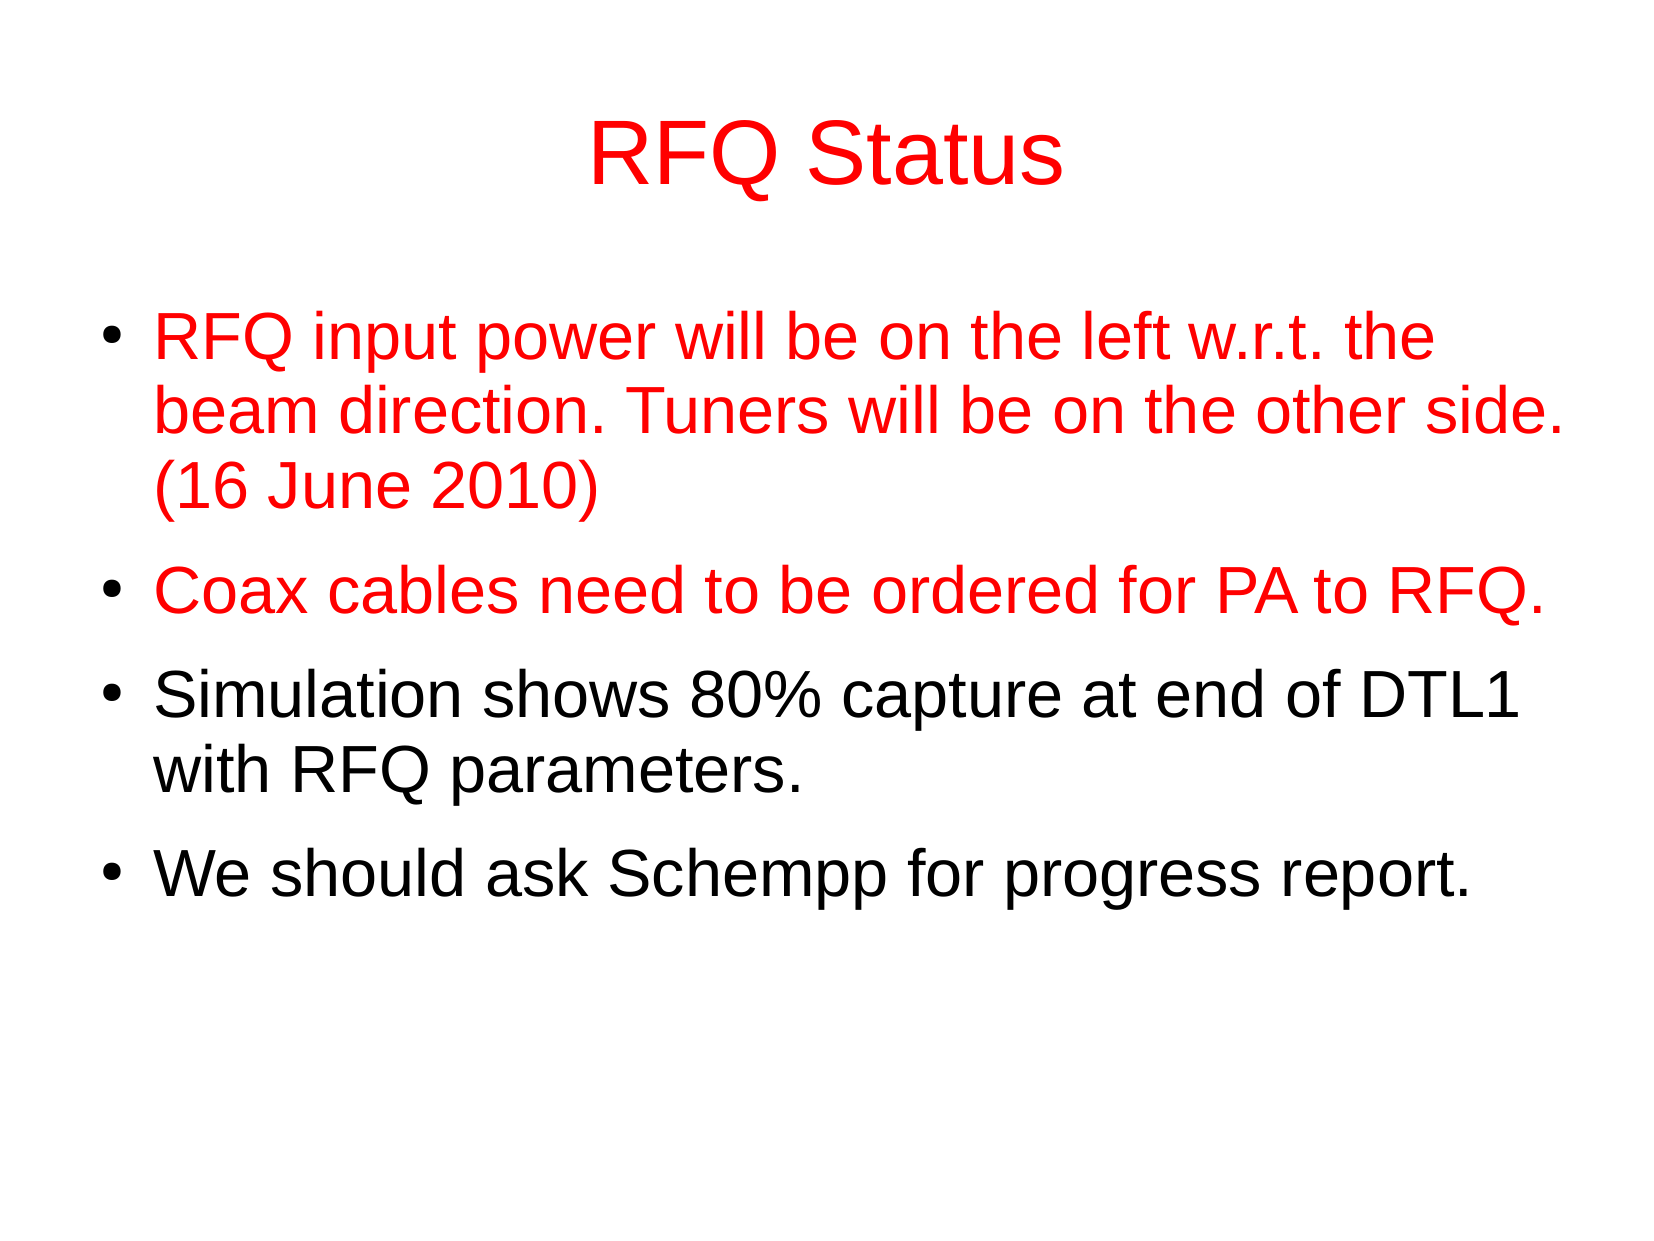

# RFQ Status
RFQ input power will be on the left w.r.t. the beam direction. Tuners will be on the other side. (16 June 2010)
Coax cables need to be ordered for PA to RFQ.
Simulation shows 80% capture at end of DTL1 with RFQ parameters.
We should ask Schempp for progress report.